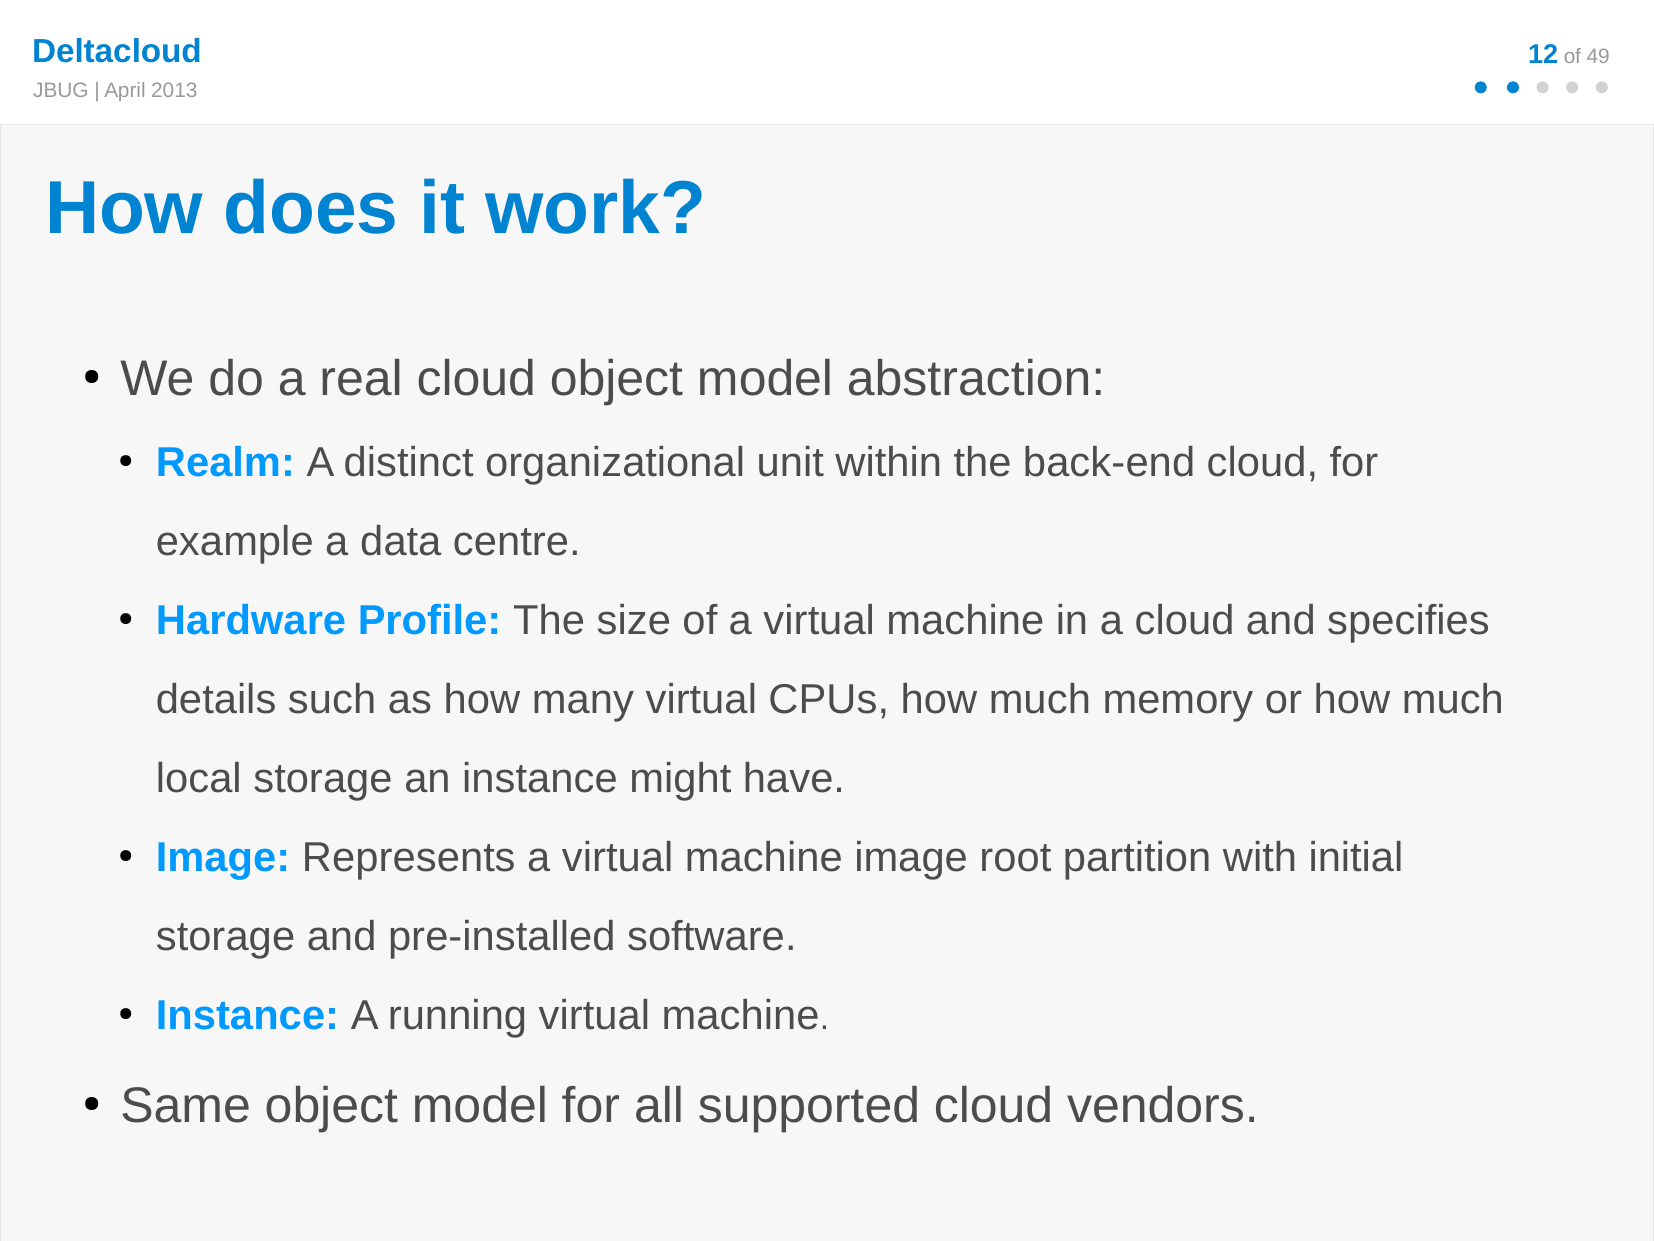

 of 49
Deltacloud
JBUG | April 2013
# How does it work?
We do a real cloud object model abstraction:
Realm: A distinct organizational unit within the back-end cloud, for example a data centre.
Hardware Profile: The size of a virtual machine in a cloud and specifies details such as how many virtual CPUs, how much memory or how much local storage an instance might have.
Image: Represents a virtual machine image root partition with initial storage and pre-installed software.
Instance: A running virtual machine.
Same object model for all supported cloud vendors.